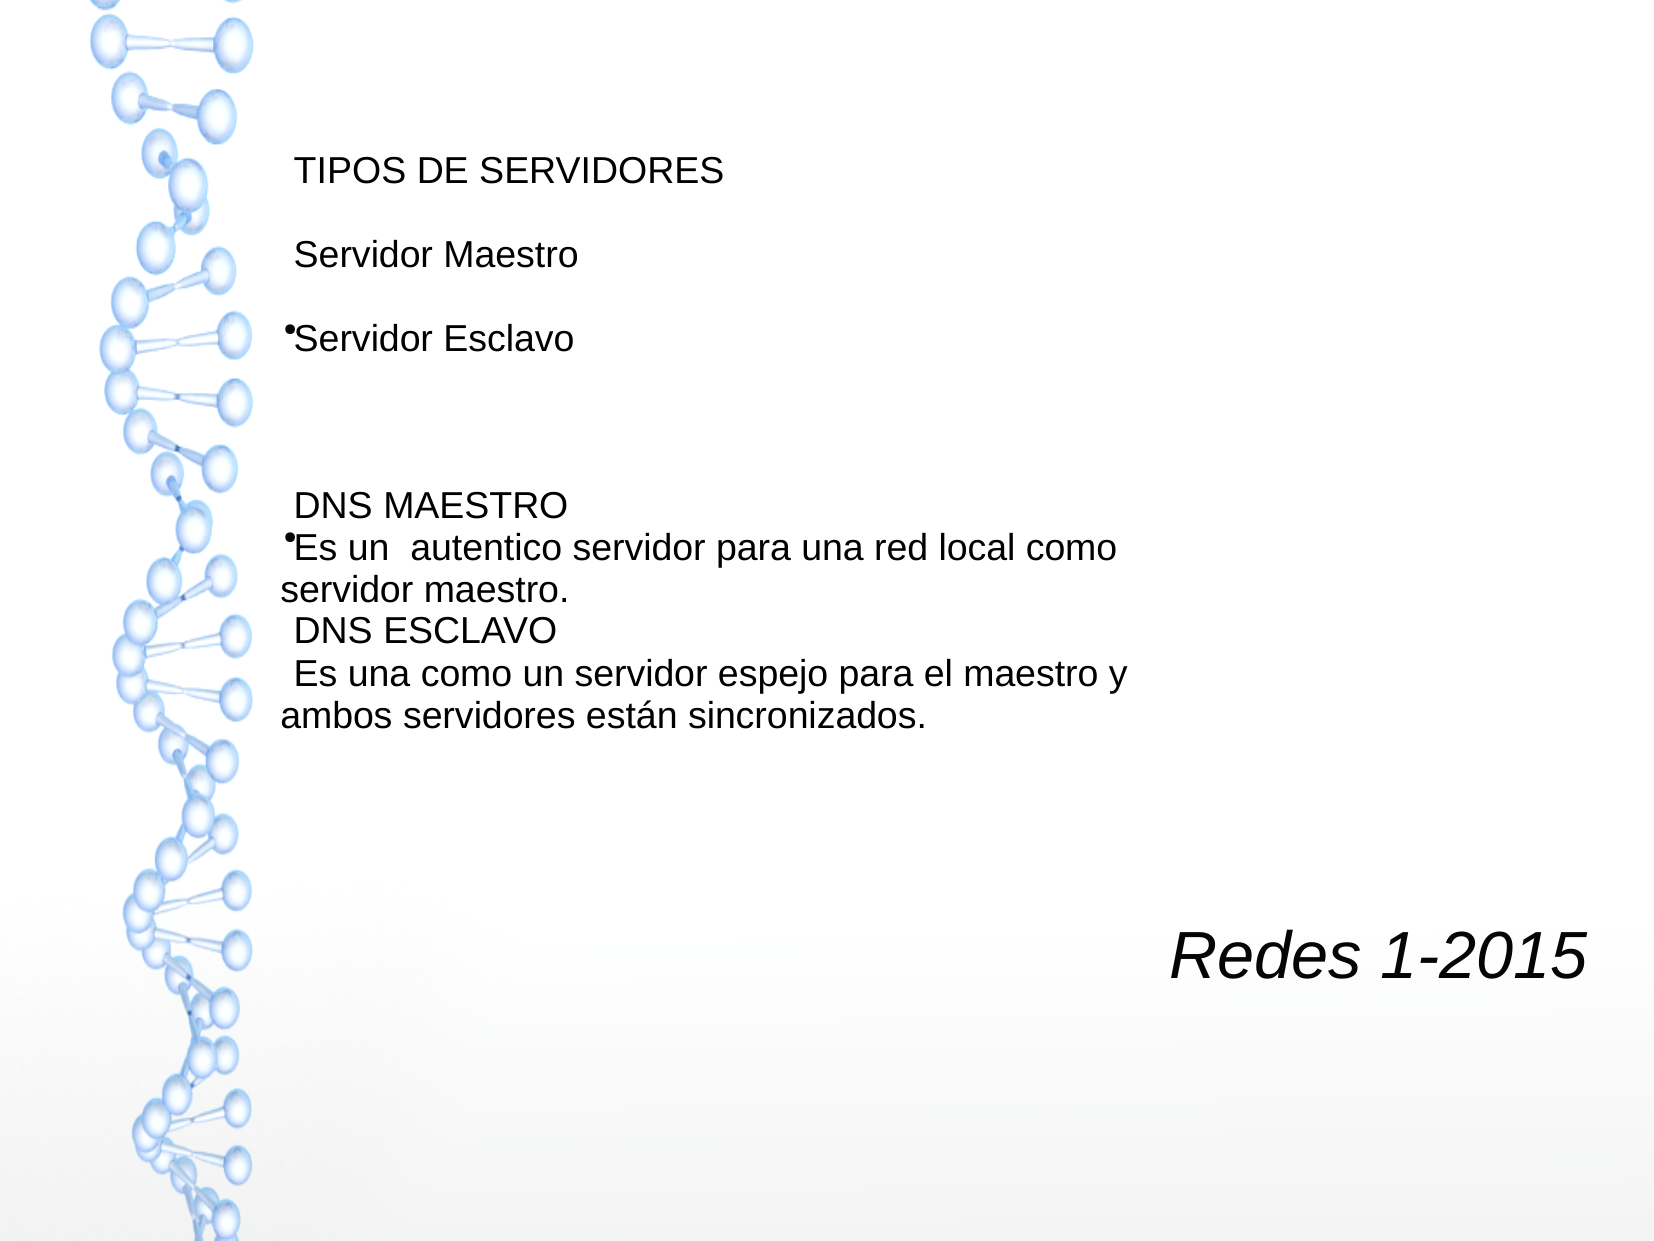

TIPOS DE SERVIDORES
Servidor Maestro
Servidor Esclavo
# Redes 1-2015
DNS MAESTRO
Es un autentico servidor para una red local como servidor maestro.
DNS ESCLAVO
Es una como un servidor espejo para el maestro y ambos servidores están sincronizados.